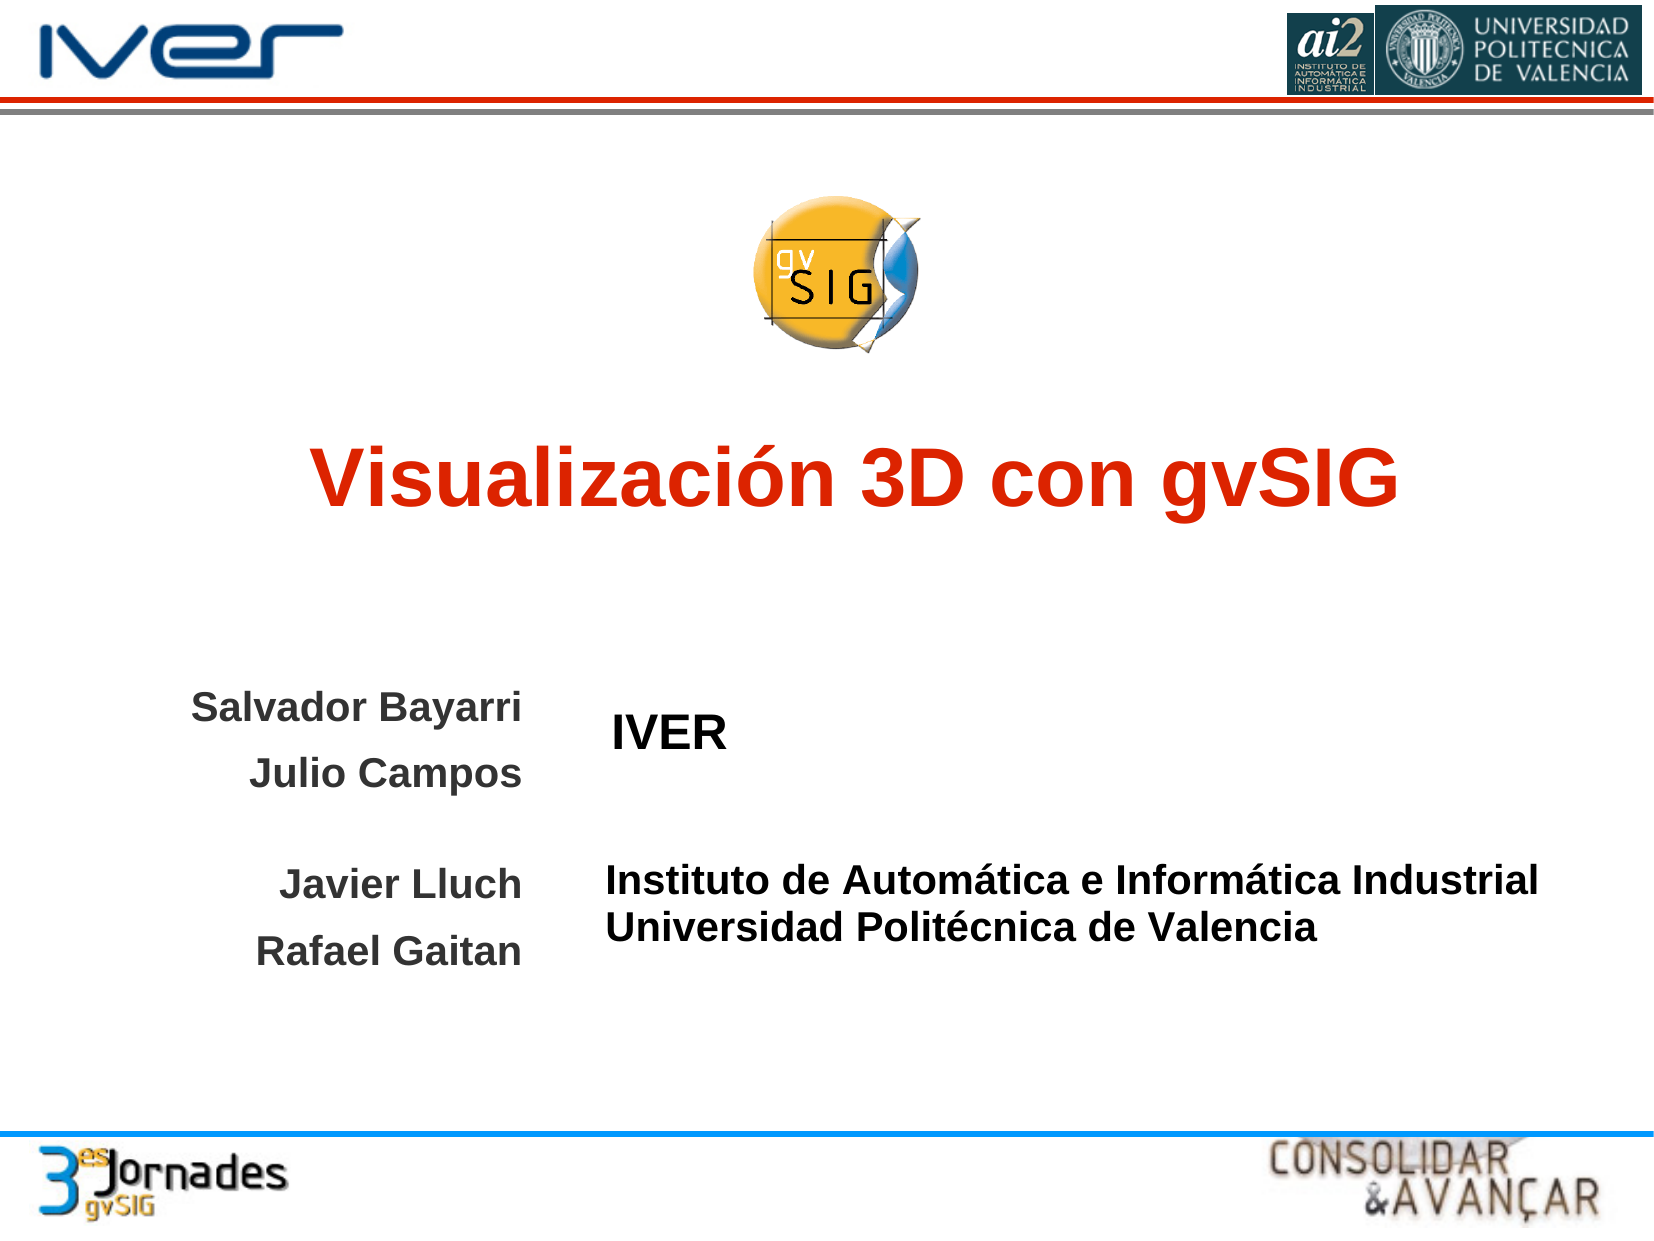

Visualización 3D con gvSIG
Salvador Bayarri
Julio Campos
IVER
Javier Lluch
Rafael Gaitan
Instituto de Automática e Informática Industrial
Universidad Politécnica de Valencia